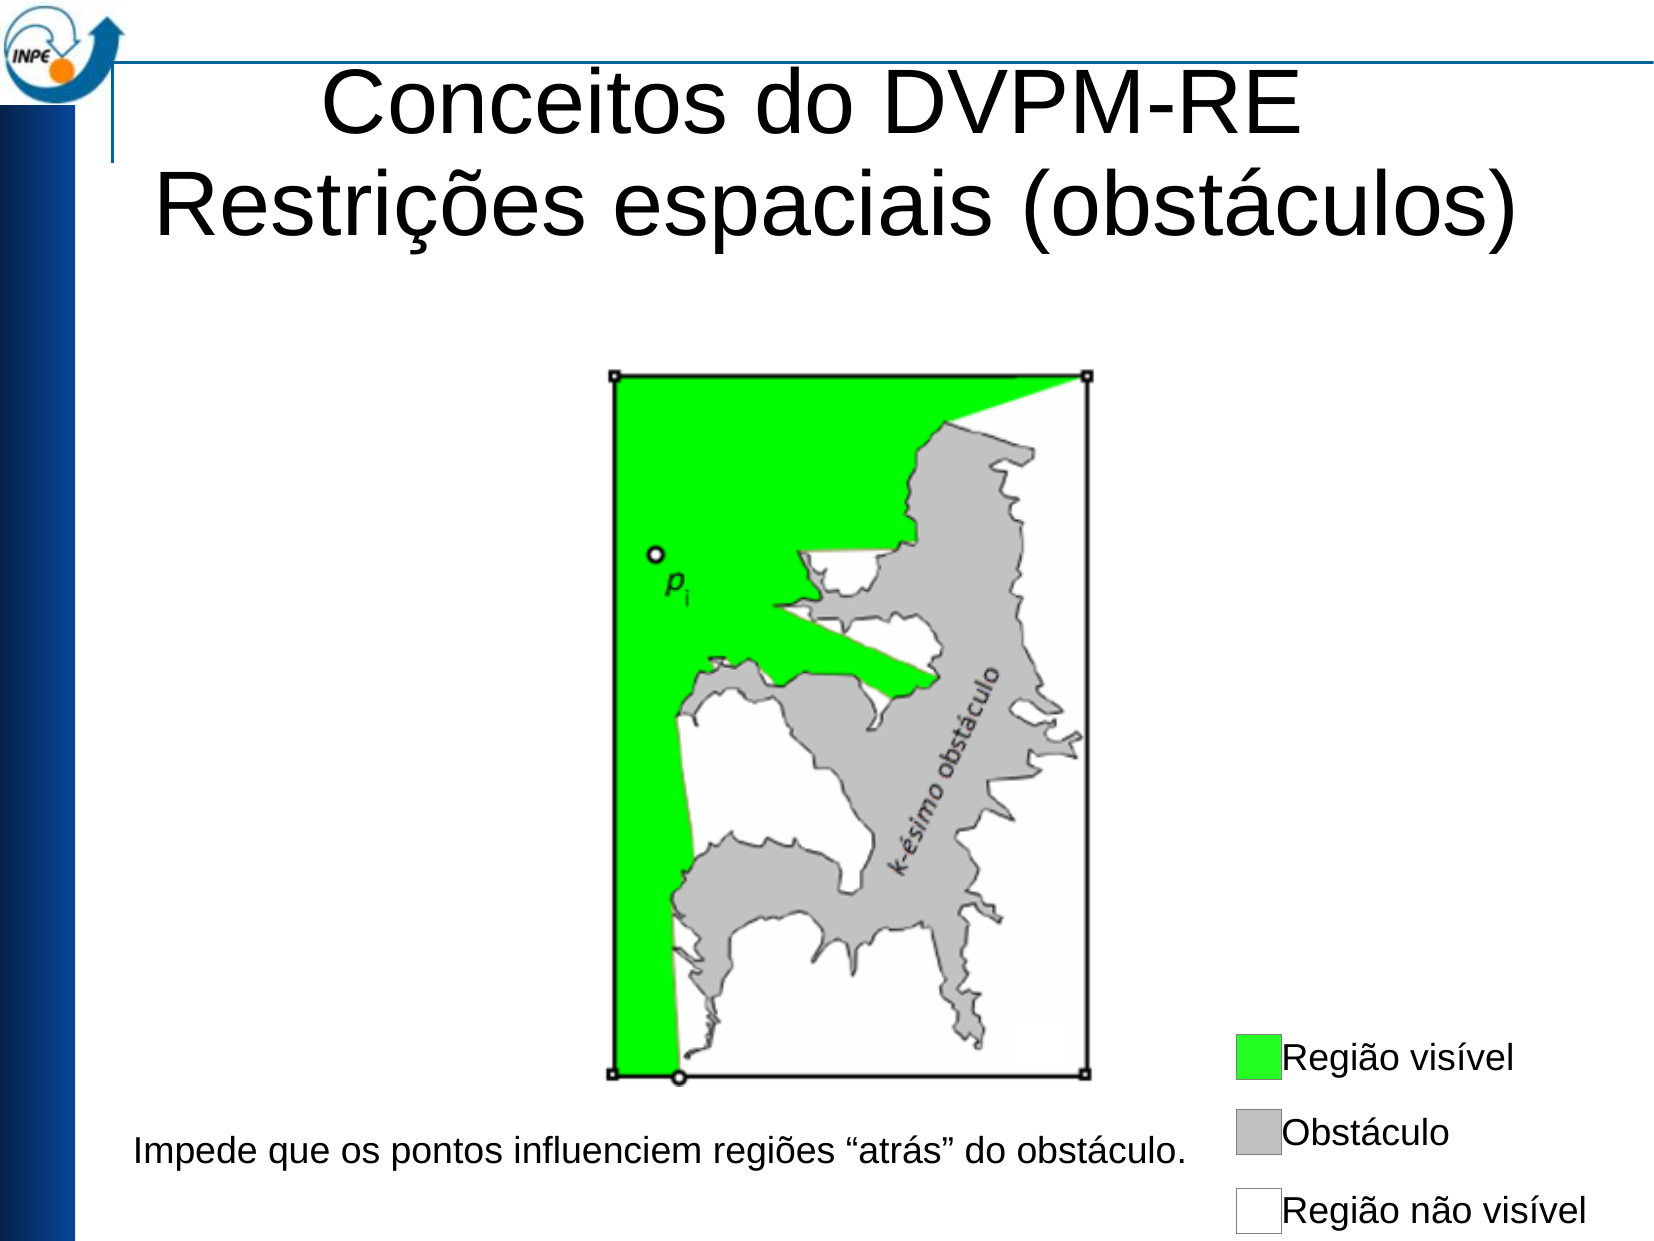

# Conceitos do DVPM-RE Restrições espaciais (obstáculos)
Região visível
Obstáculo
Região não visível
Impede que os pontos influenciem regiões “atrás” do obstáculo.